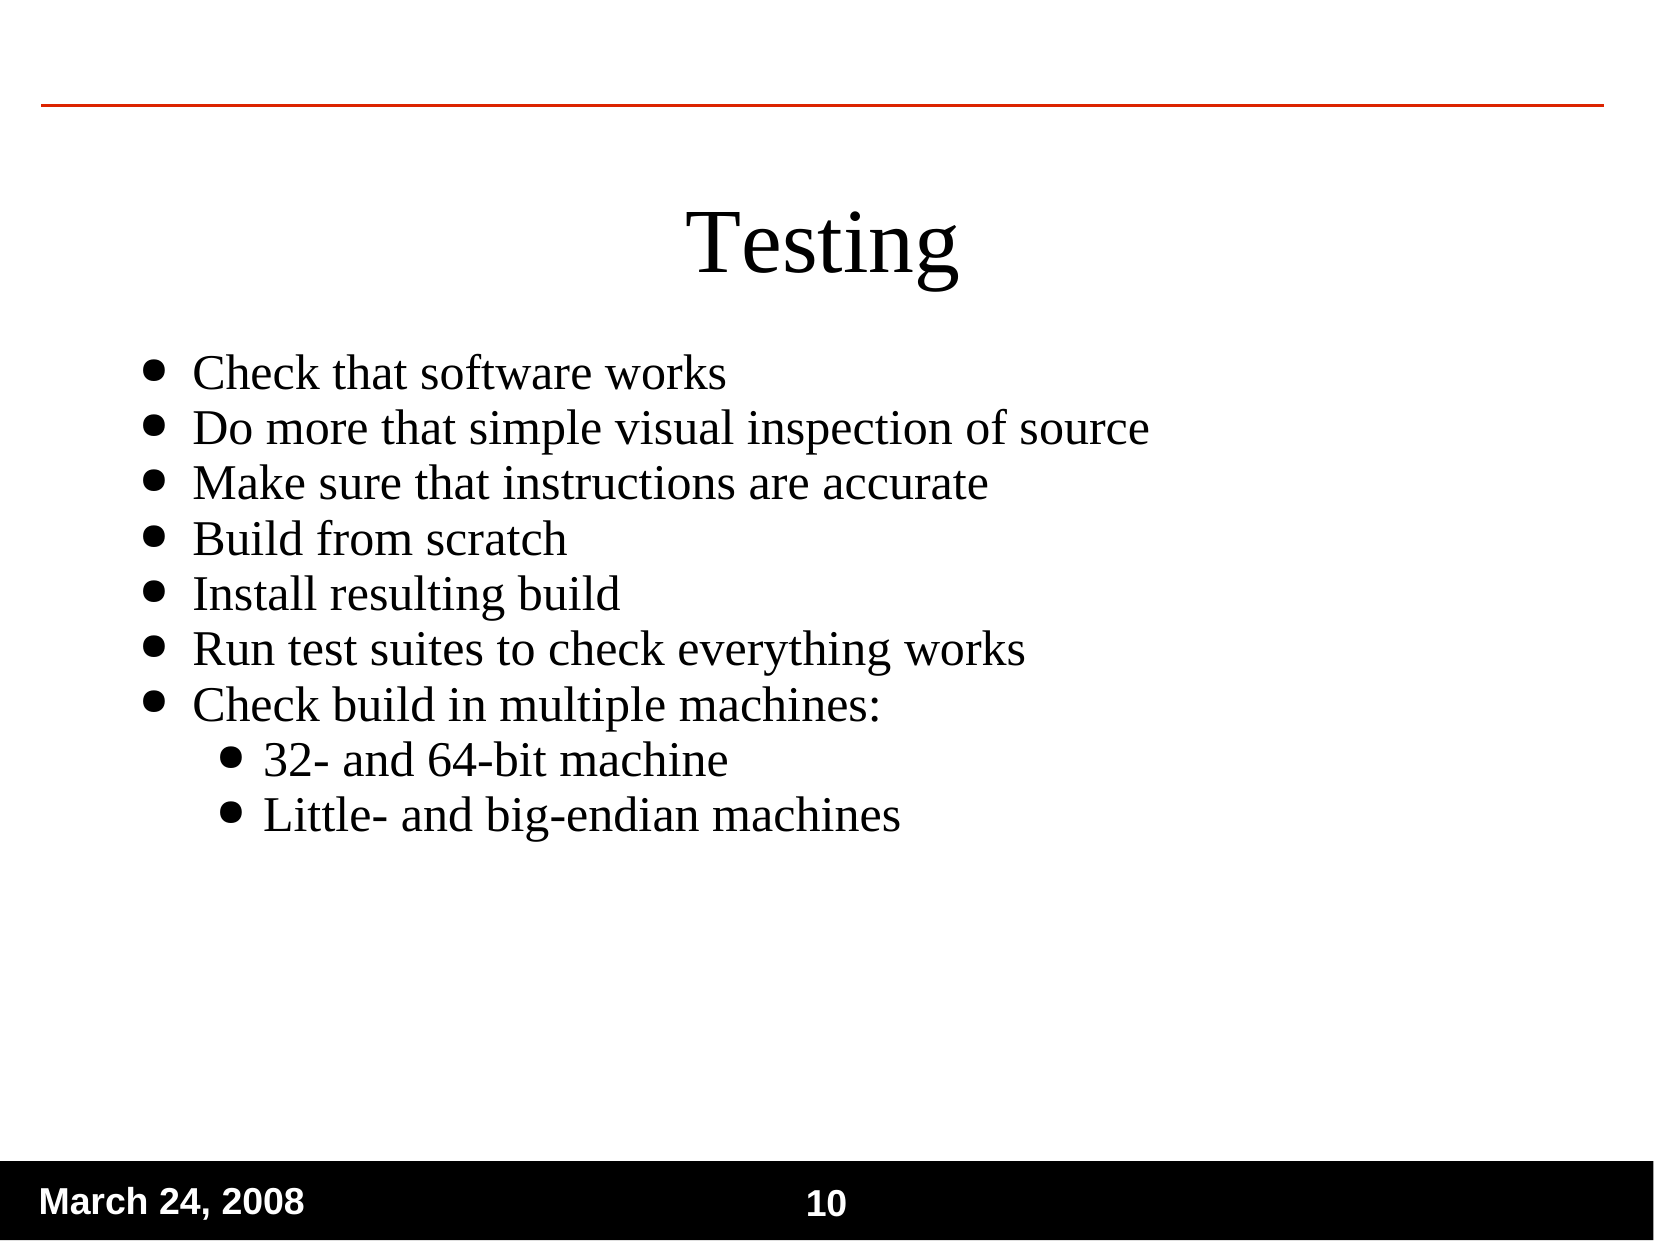

# Testing
Check that software works
Do more that simple visual inspection of source
Make sure that instructions are accurate
Build from scratch
Install resulting build
Run test suites to check everything works
Check build in multiple machines:
32- and 64-bit machine
Little- and big-endian machines